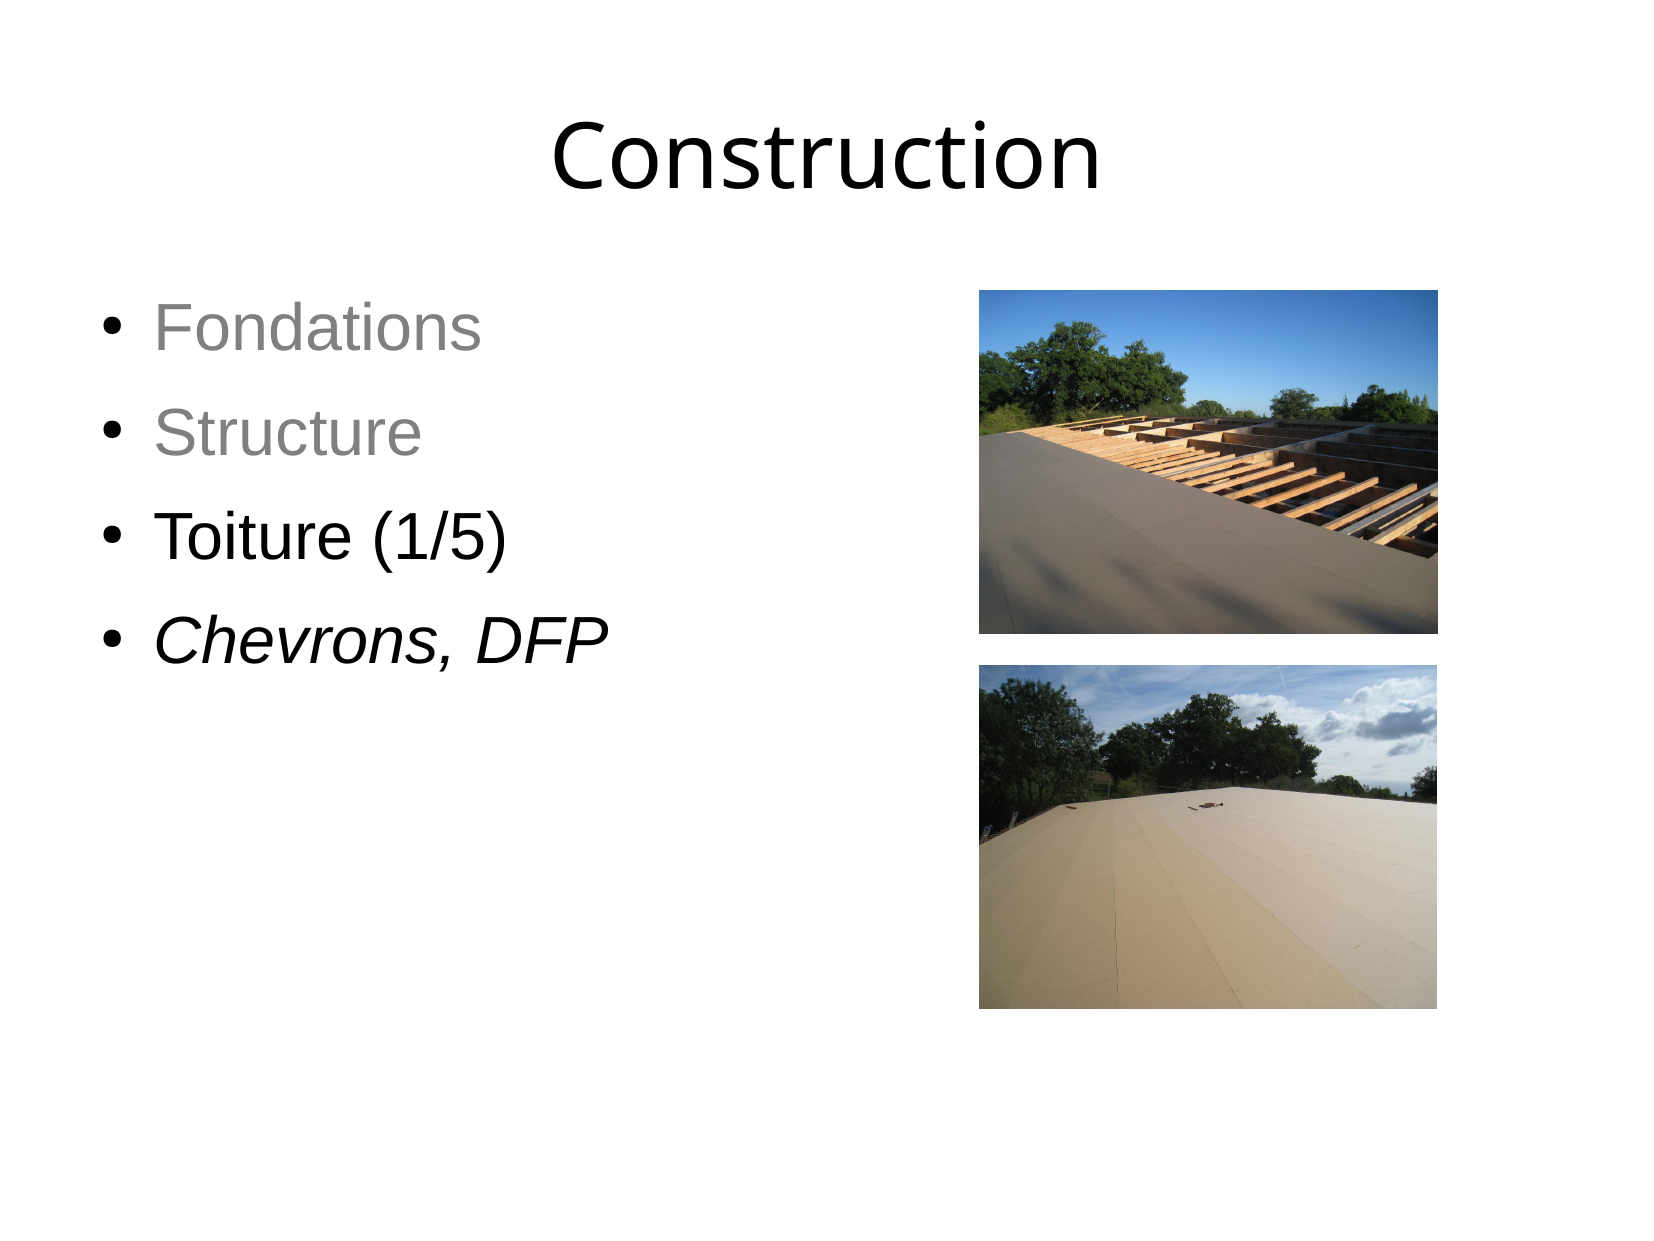

# Construction
Fondations
Structure
Toiture (1/5)
Chevrons, DFP